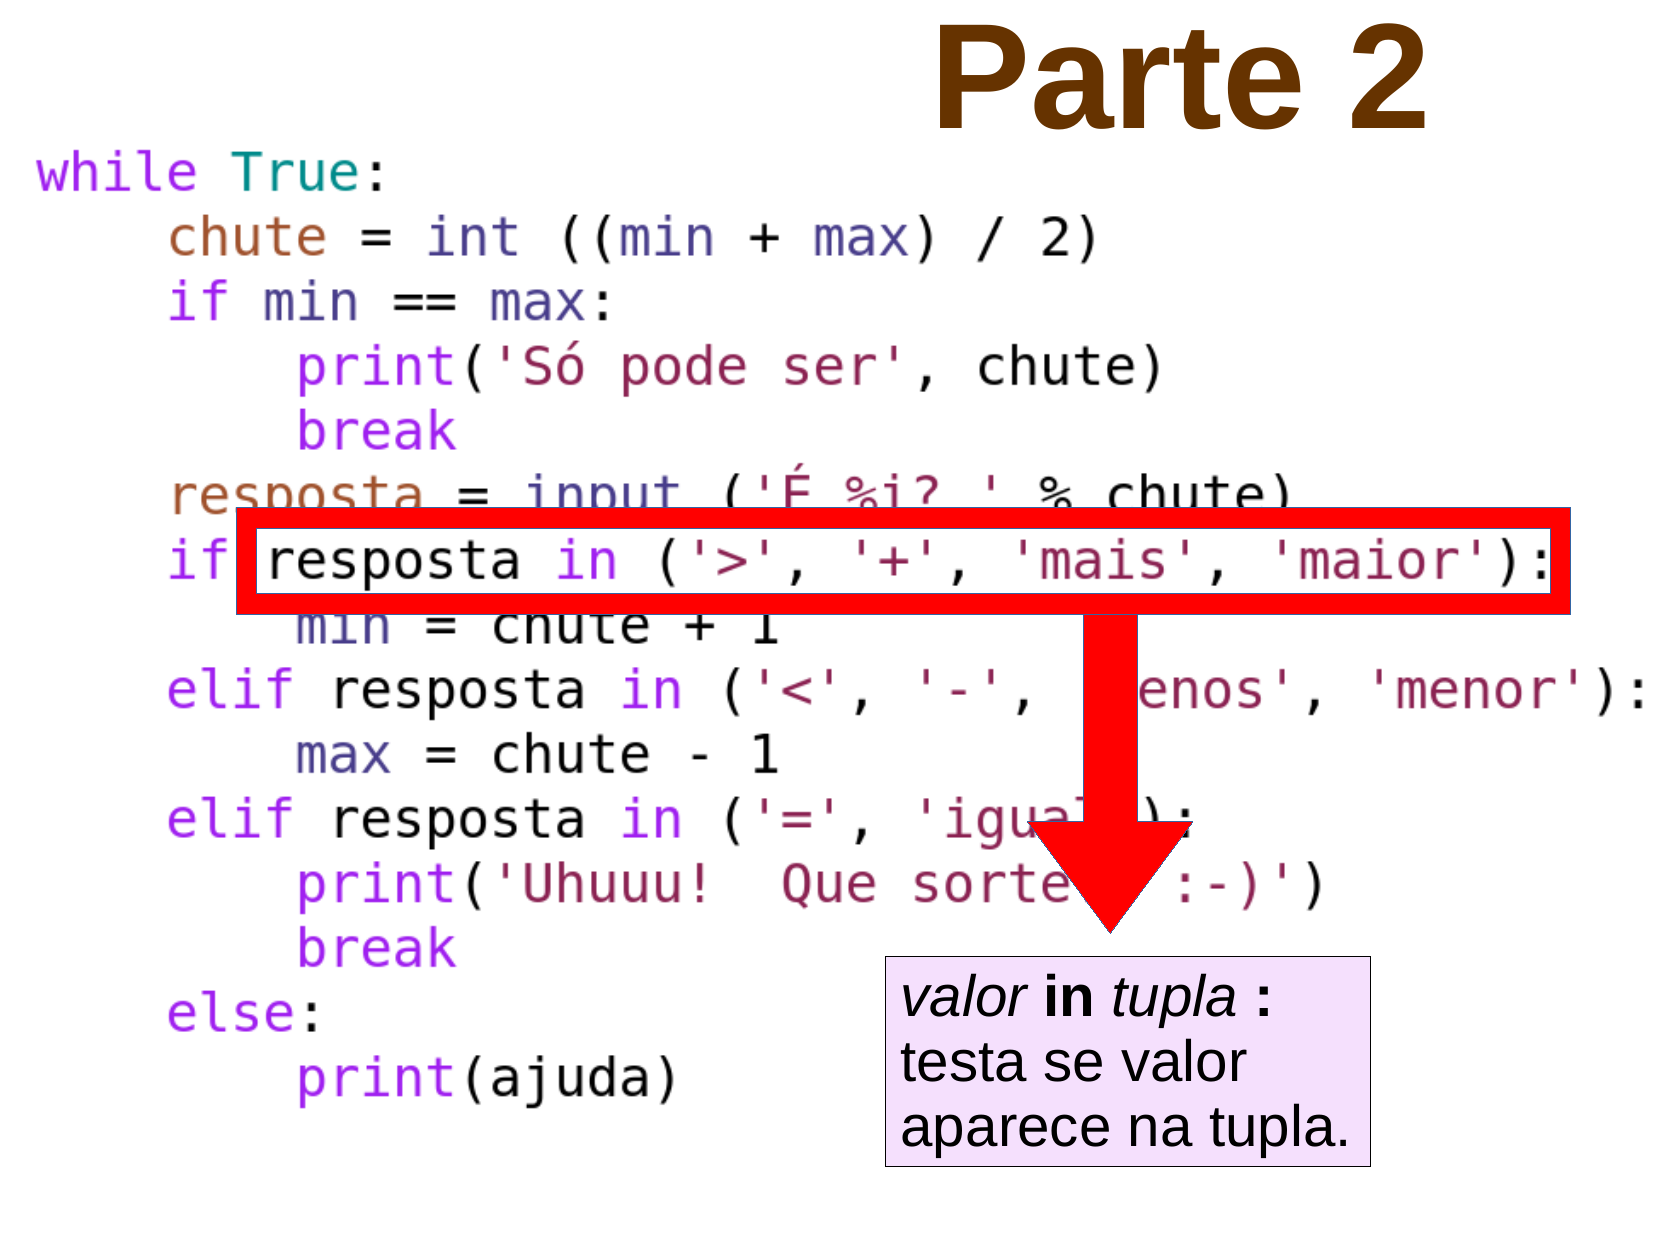

Parte 2
valor in tupla :
testa se valor aparece na tupla.